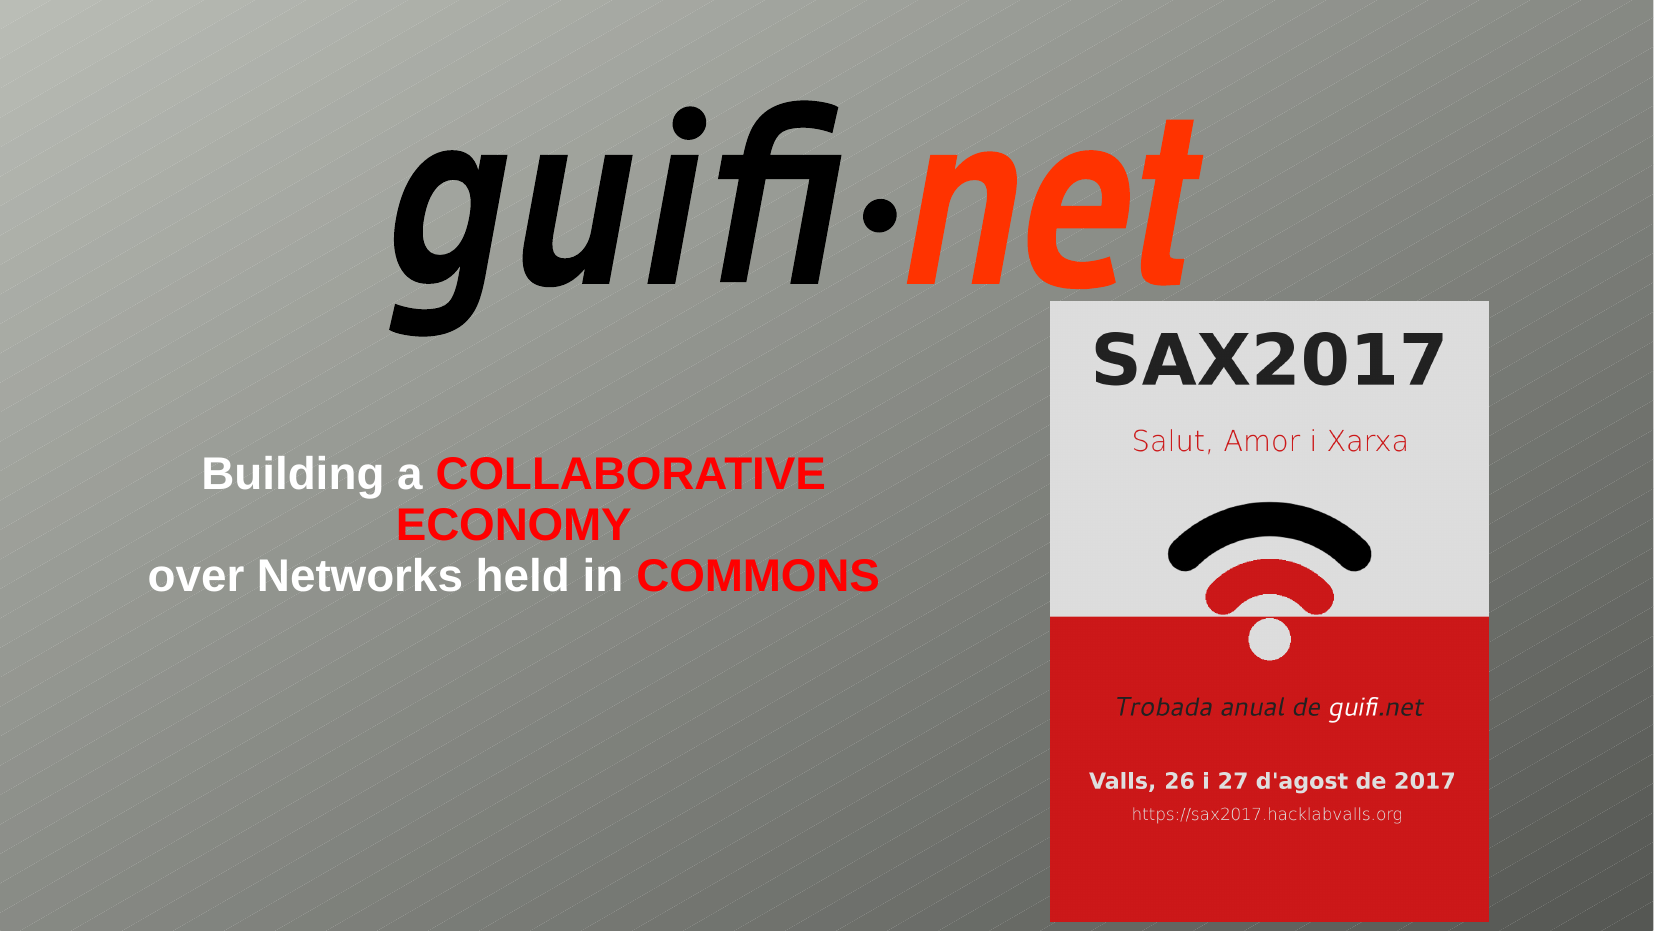

# Building a COLLABORATIVE ECONOMY over Networks held in COMMONS